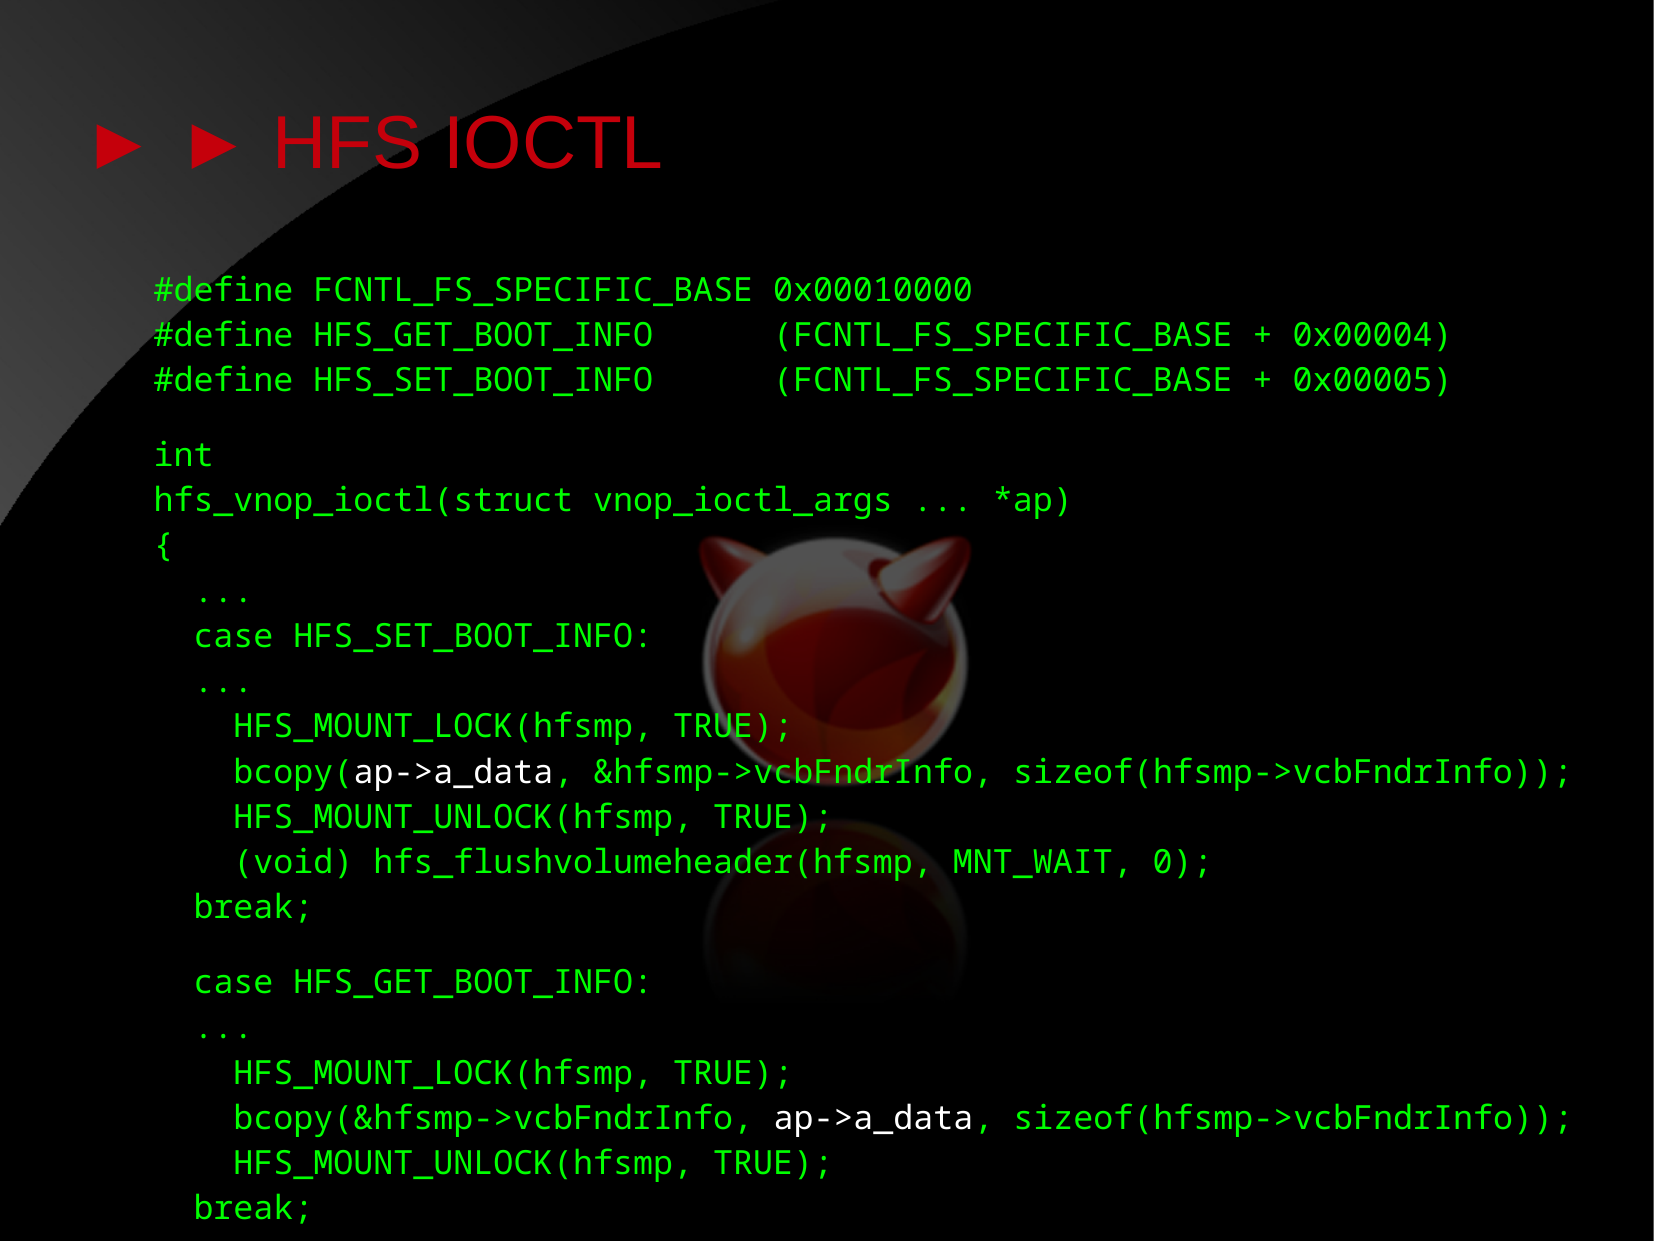

# ► ► HFS IOCTL
#define FCNTL_FS_SPECIFIC_BASE 0x00010000
#define HFS_GET_BOOT_INFO (FCNTL_FS_SPECIFIC_BASE + 0x00004)
#define HFS_SET_BOOT_INFO (FCNTL_FS_SPECIFIC_BASE + 0x00005)
int
hfs_vnop_ioctl(struct vnop_ioctl_args ... *ap)
{
 ...
 case HFS_SET_BOOT_INFO:
 ...
 HFS_MOUNT_LOCK(hfsmp, TRUE);
 bcopy(ap->a_data, &hfsmp->vcbFndrInfo, sizeof(hfsmp->vcbFndrInfo));
 HFS_MOUNT_UNLOCK(hfsmp, TRUE);
 (void) hfs_flushvolumeheader(hfsmp, MNT_WAIT, 0);
 break;
 case HFS_GET_BOOT_INFO:
 ...
 HFS_MOUNT_LOCK(hfsmp, TRUE);
 bcopy(&hfsmp->vcbFndrInfo, ap->a_data, sizeof(hfsmp->vcbFndrInfo));
 HFS_MOUNT_UNLOCK(hfsmp, TRUE);
 break;
 ...
}
It is possible to control ap->a_data via fcntl()